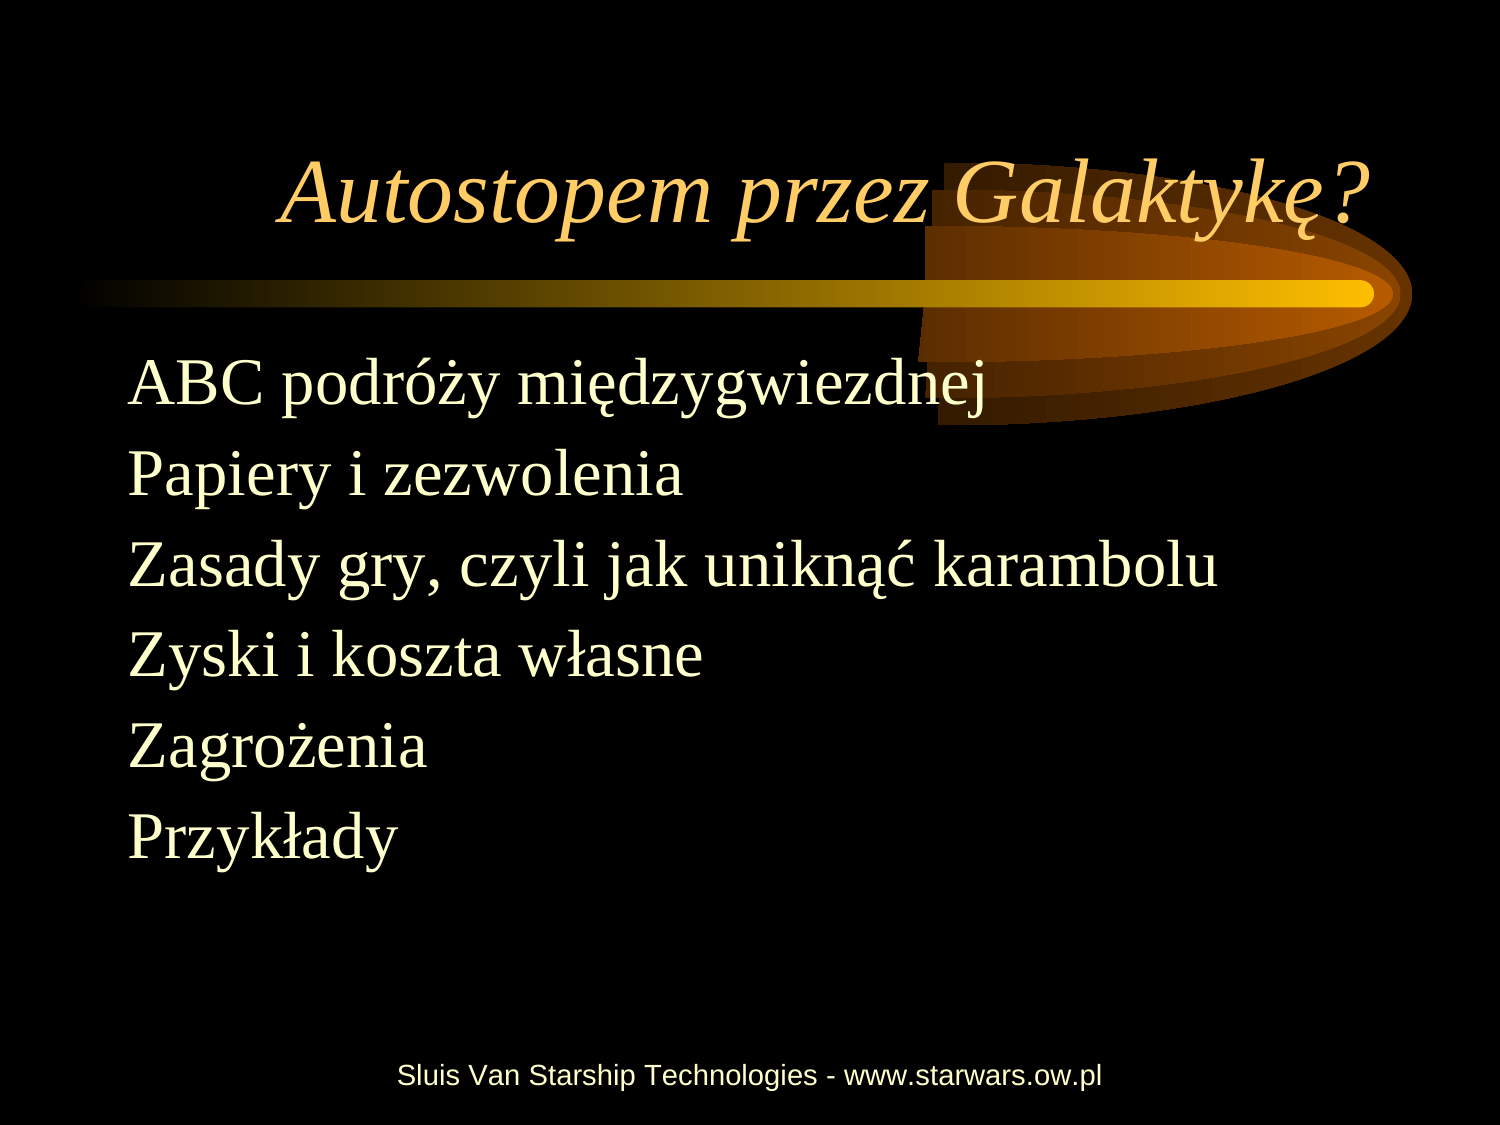

# Autostopem przez Galaktykę?
ABC podróży międzygwiezdnej
Papiery i zezwolenia
Zasady gry, czyli jak uniknąć karambolu
Zyski i koszta własne
Zagrożenia
Przykłady
Sluis Van Starship Technologies - www.starwars.ow.pl